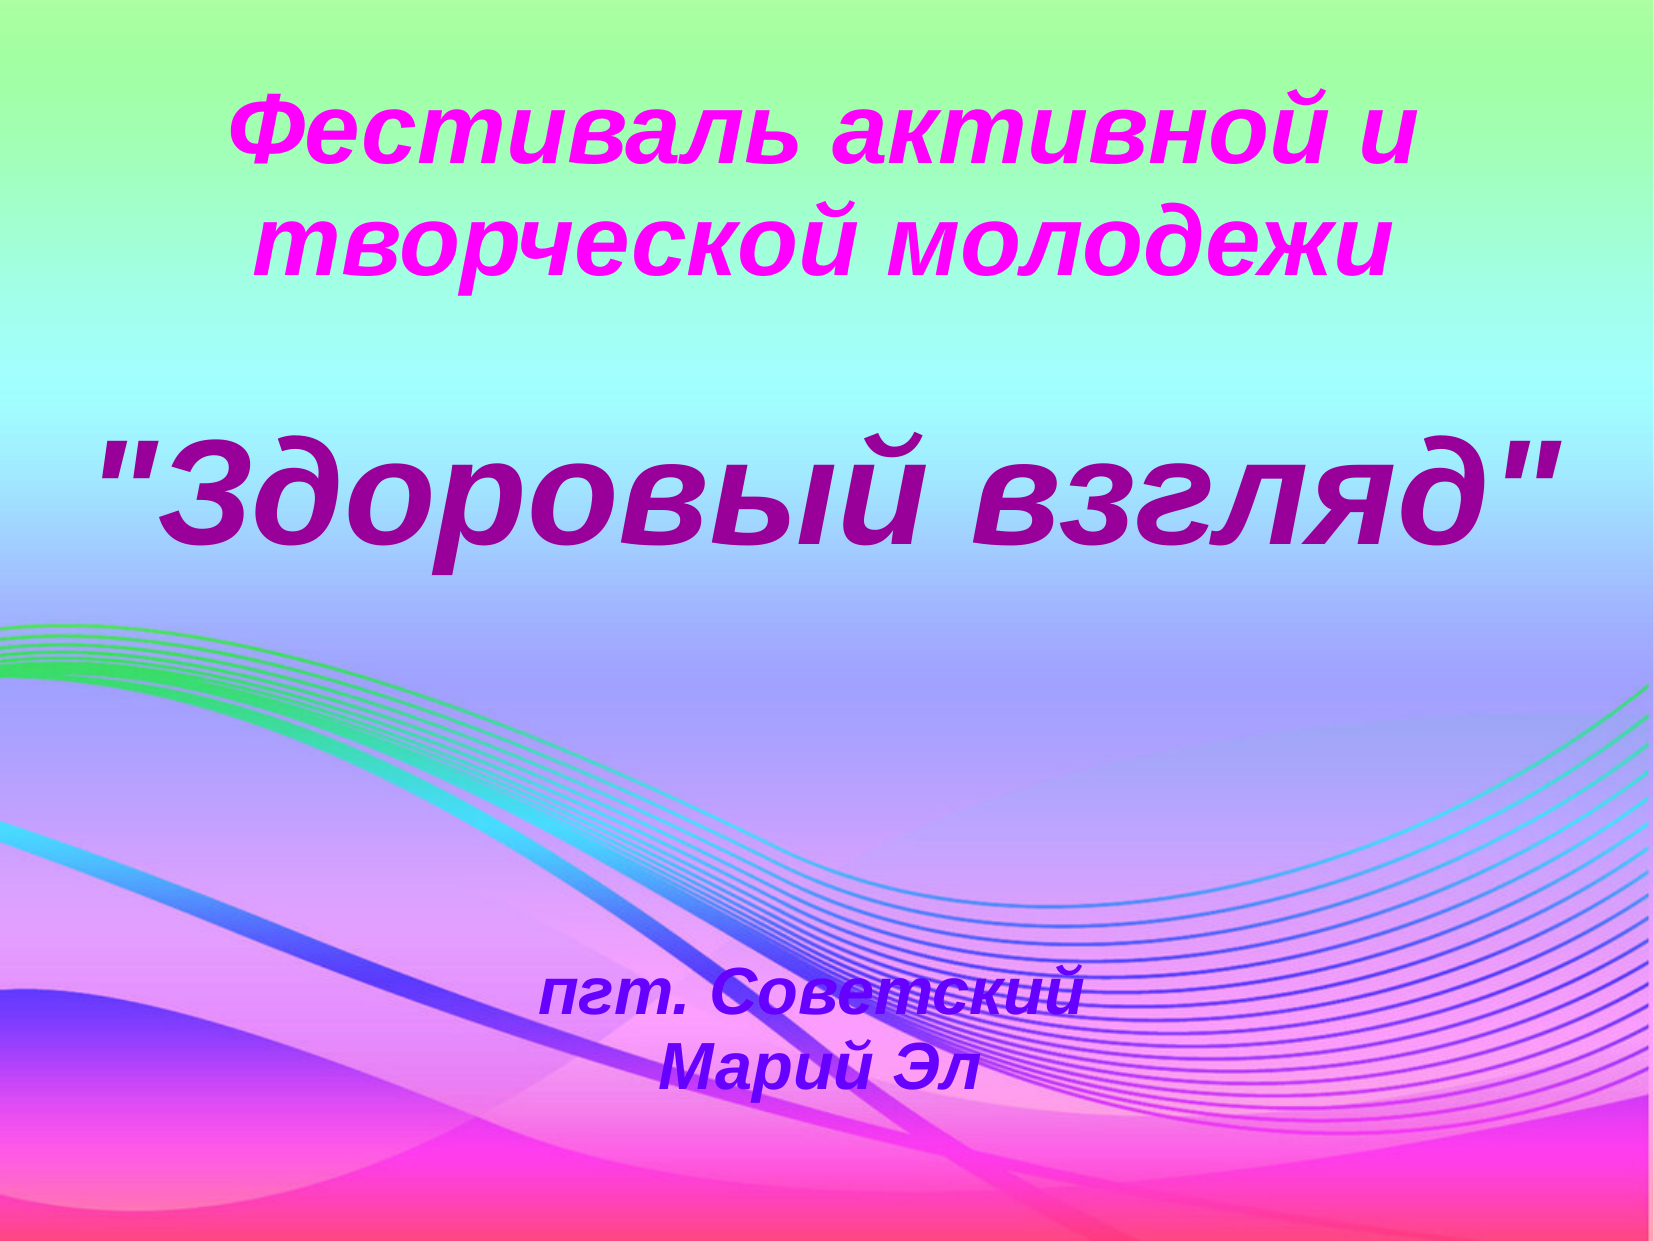

# Фестиваль активной и творческой молодежи "Здоровый взгляд"
пгт. Советский
Марий Эл